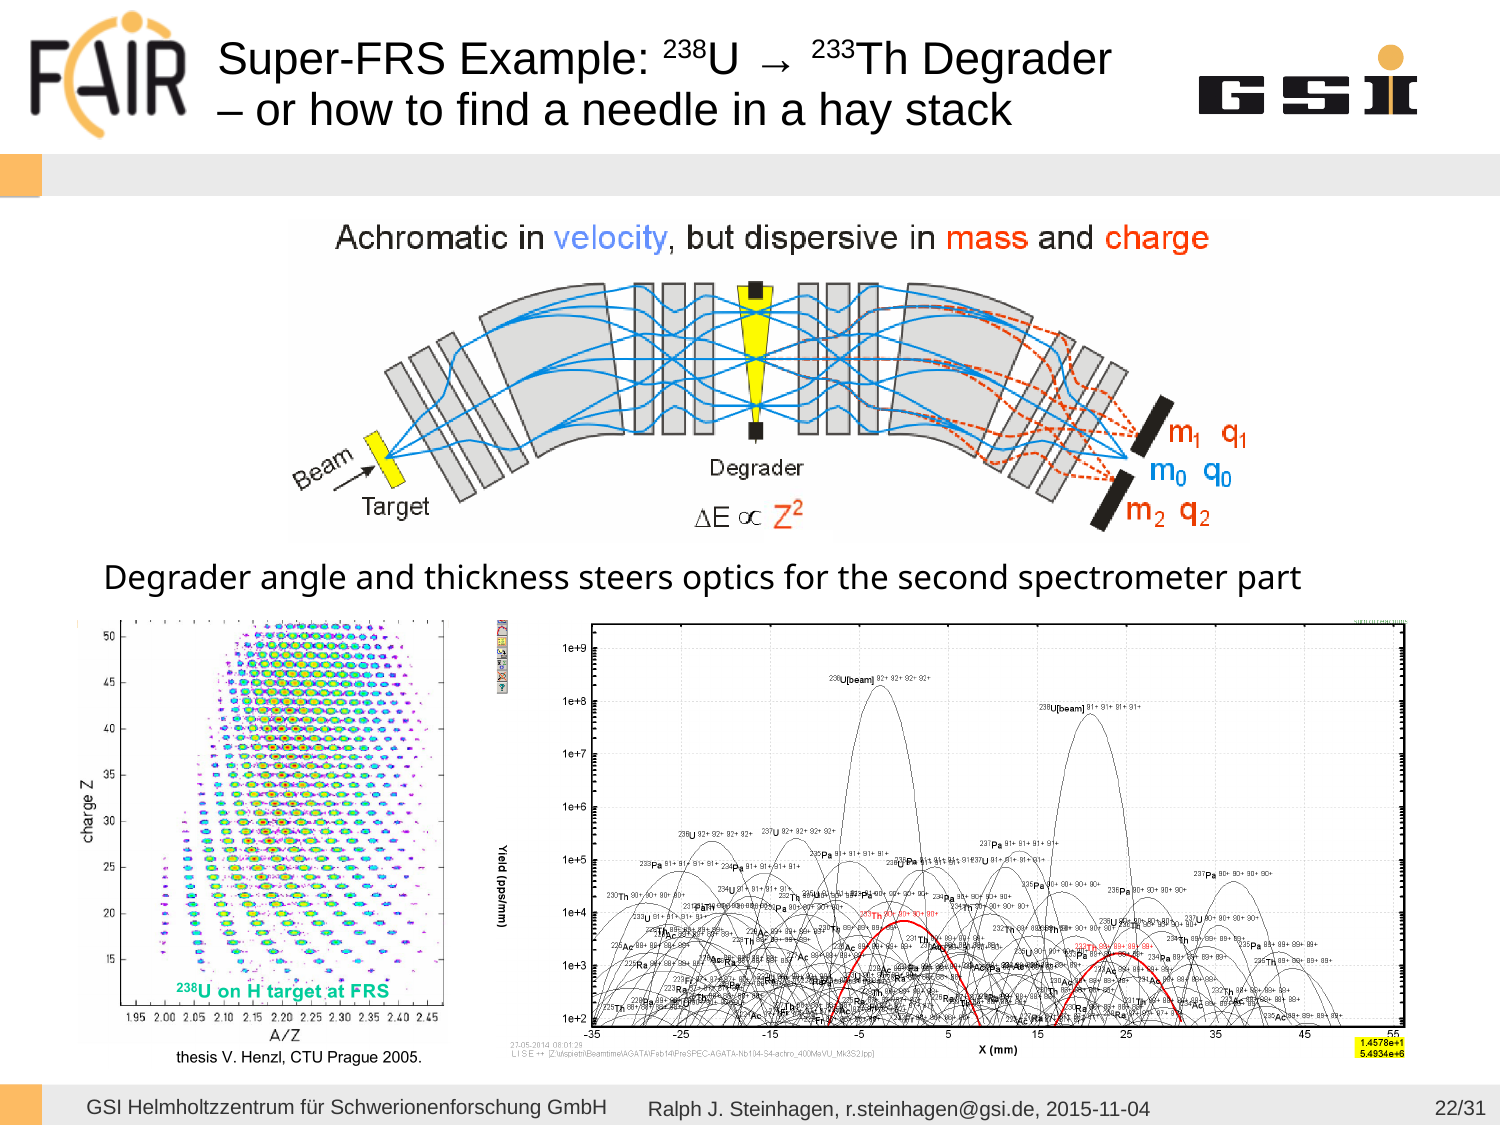

# Super-FRS Example: 238U → 233Th Degrader – or how to find a needle in a hay stack
Degrader angle and thickness steers optics for the second spectrometer part